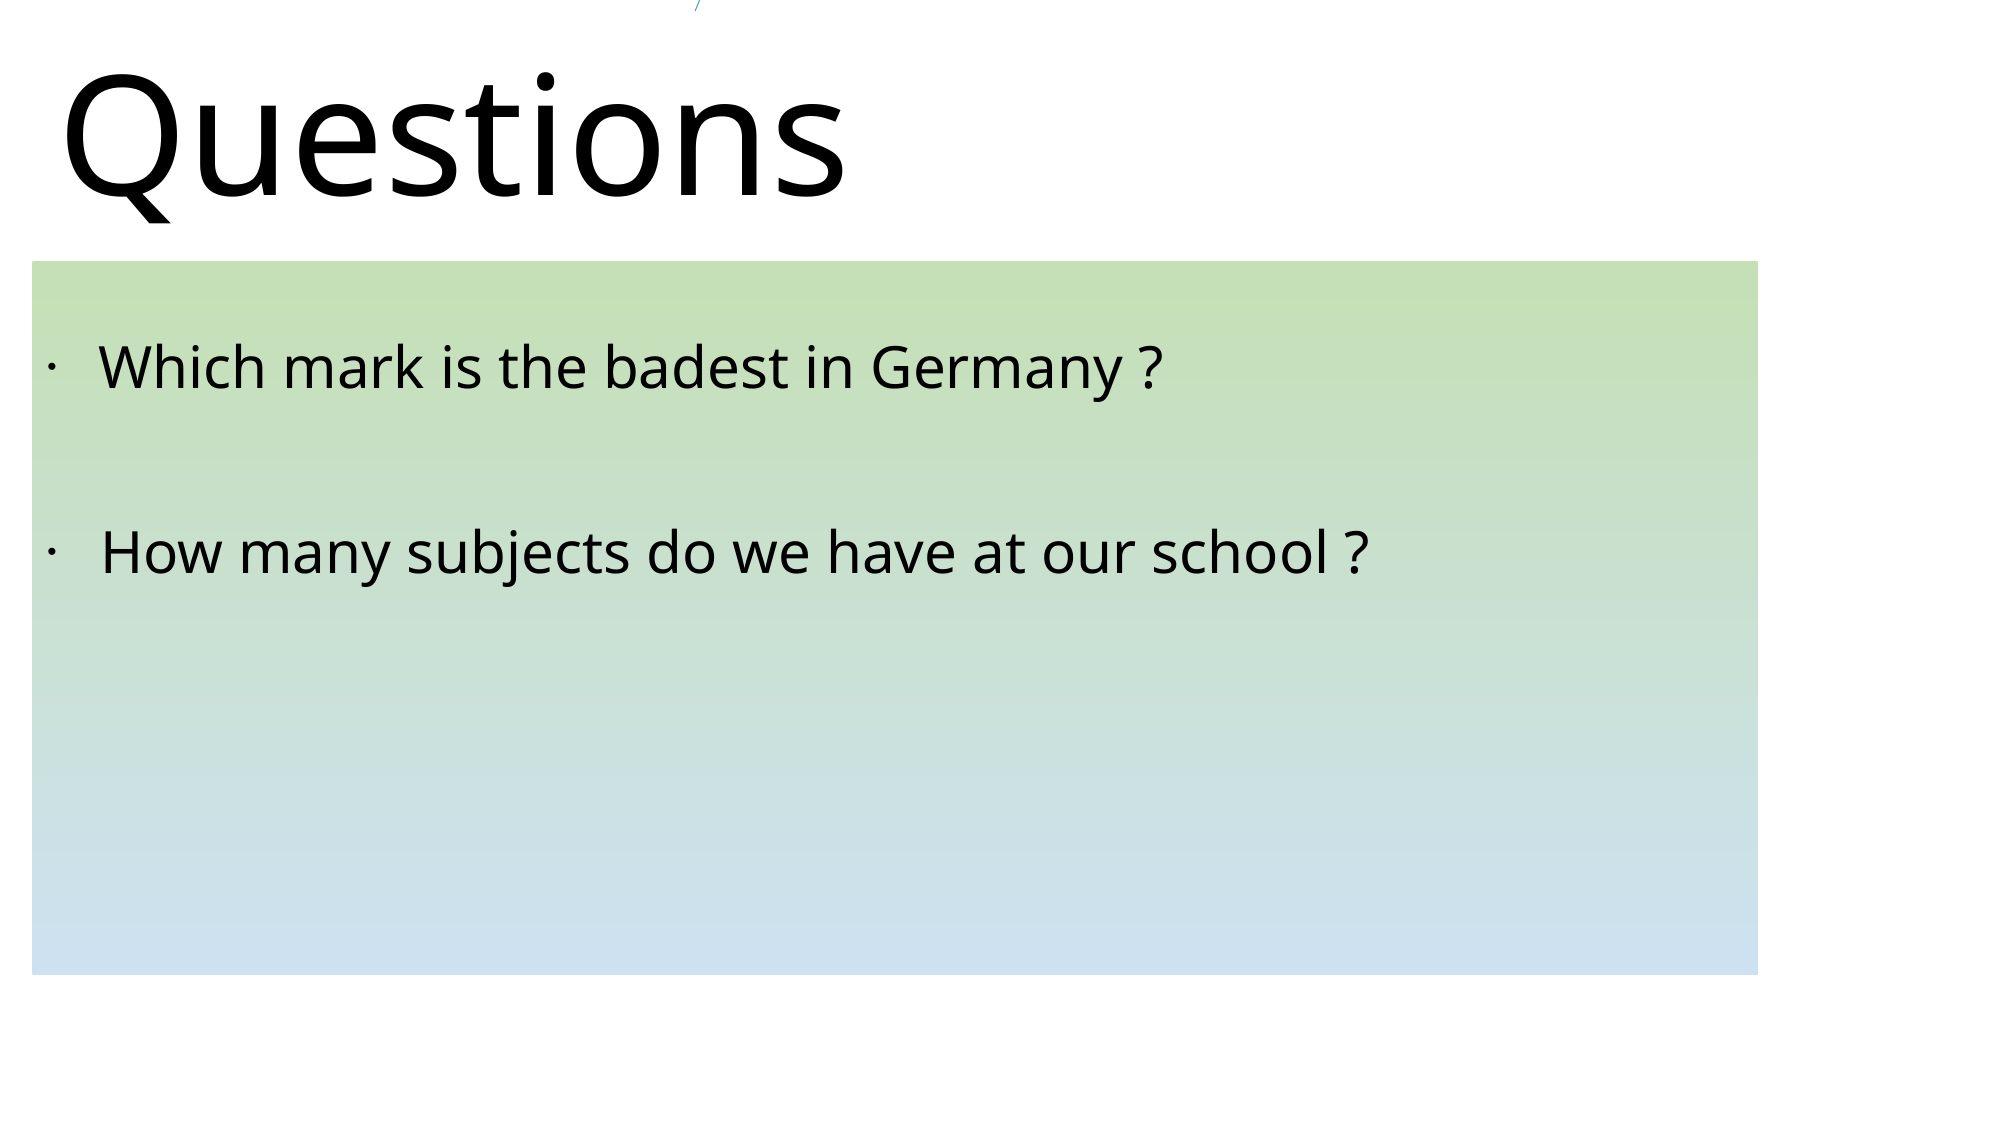

# Questions
 Which mark is the badest in Germany ?
 How many subjects do we have at our school ?